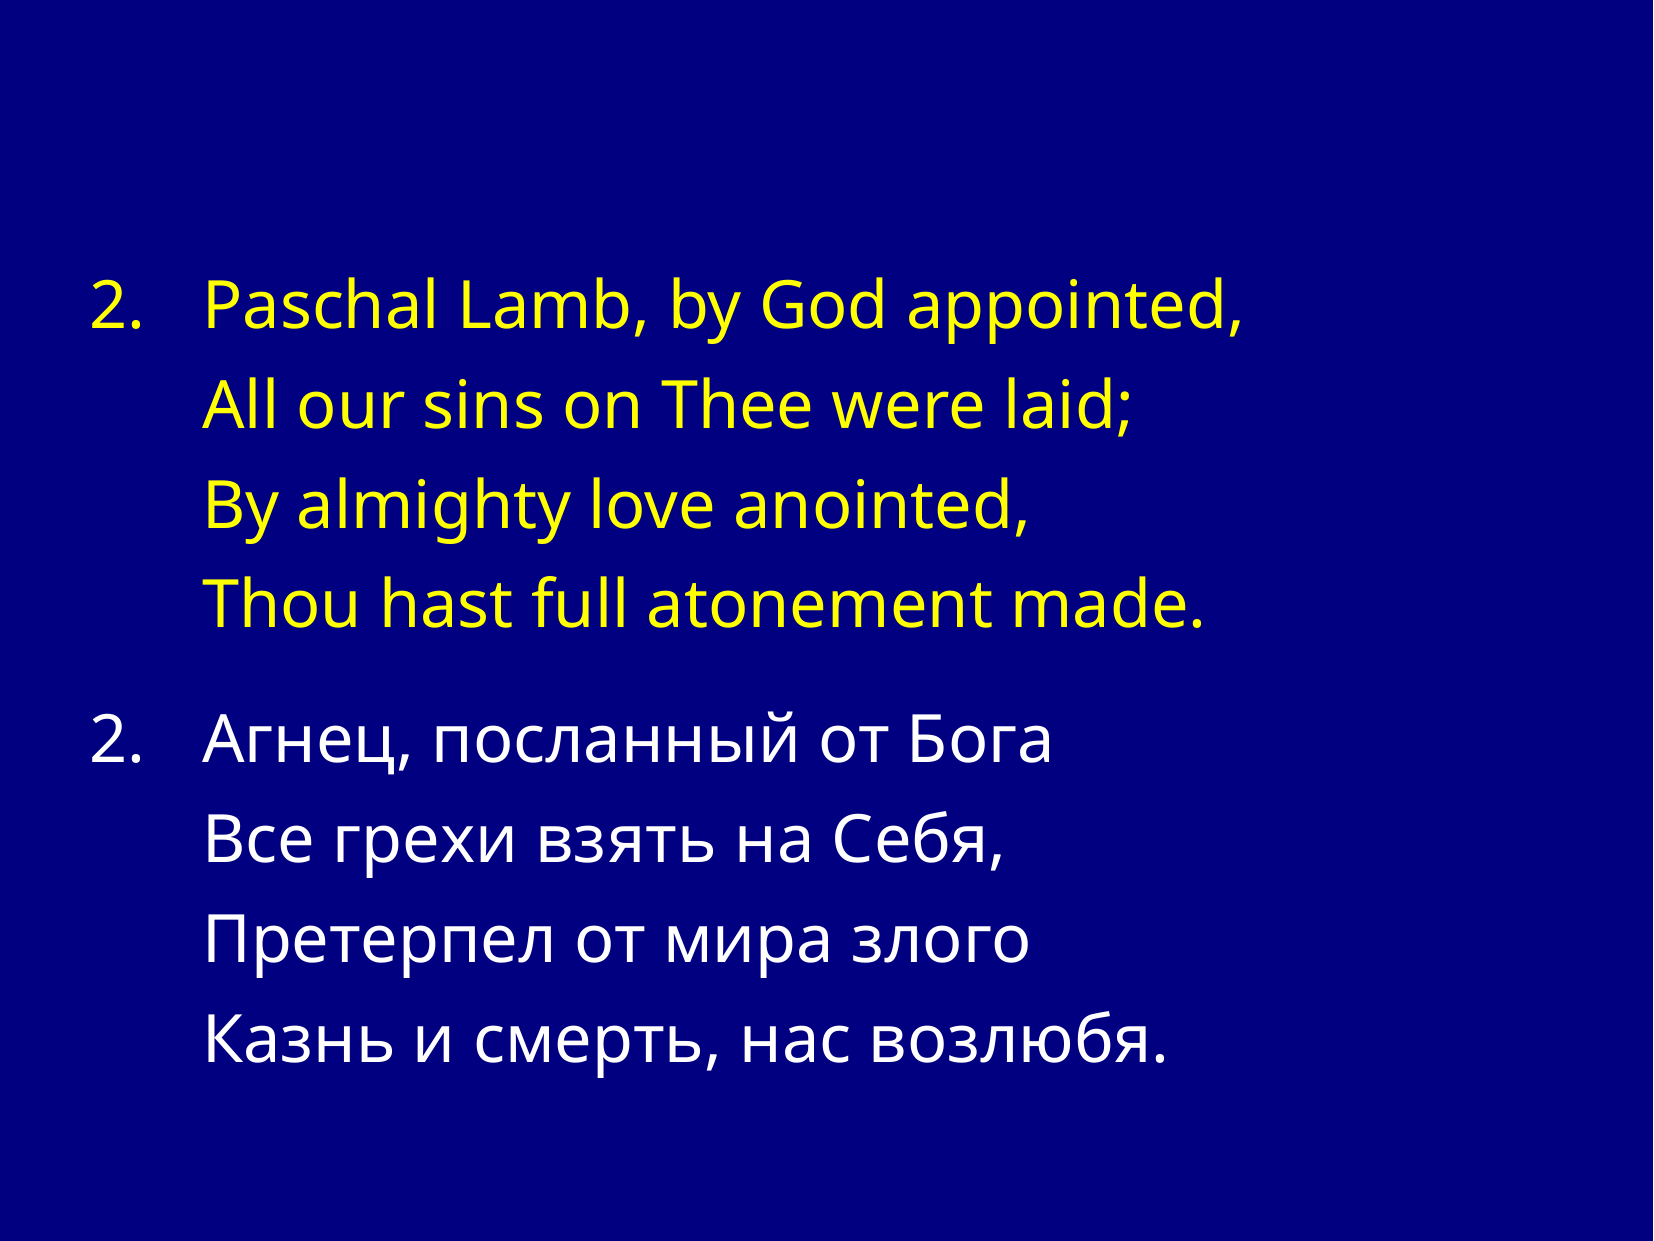

2.	Paschal Lamb, by God appointed,
	All our sins on Thee were laid;
	By almighty love anointed,
	Thou hast full atonement made.
2.	Агнец, посланный от Бога
	Все грехи взять на Себя,
	Претерпел от мира злого
	Казнь и смерть, нас возлюбя.